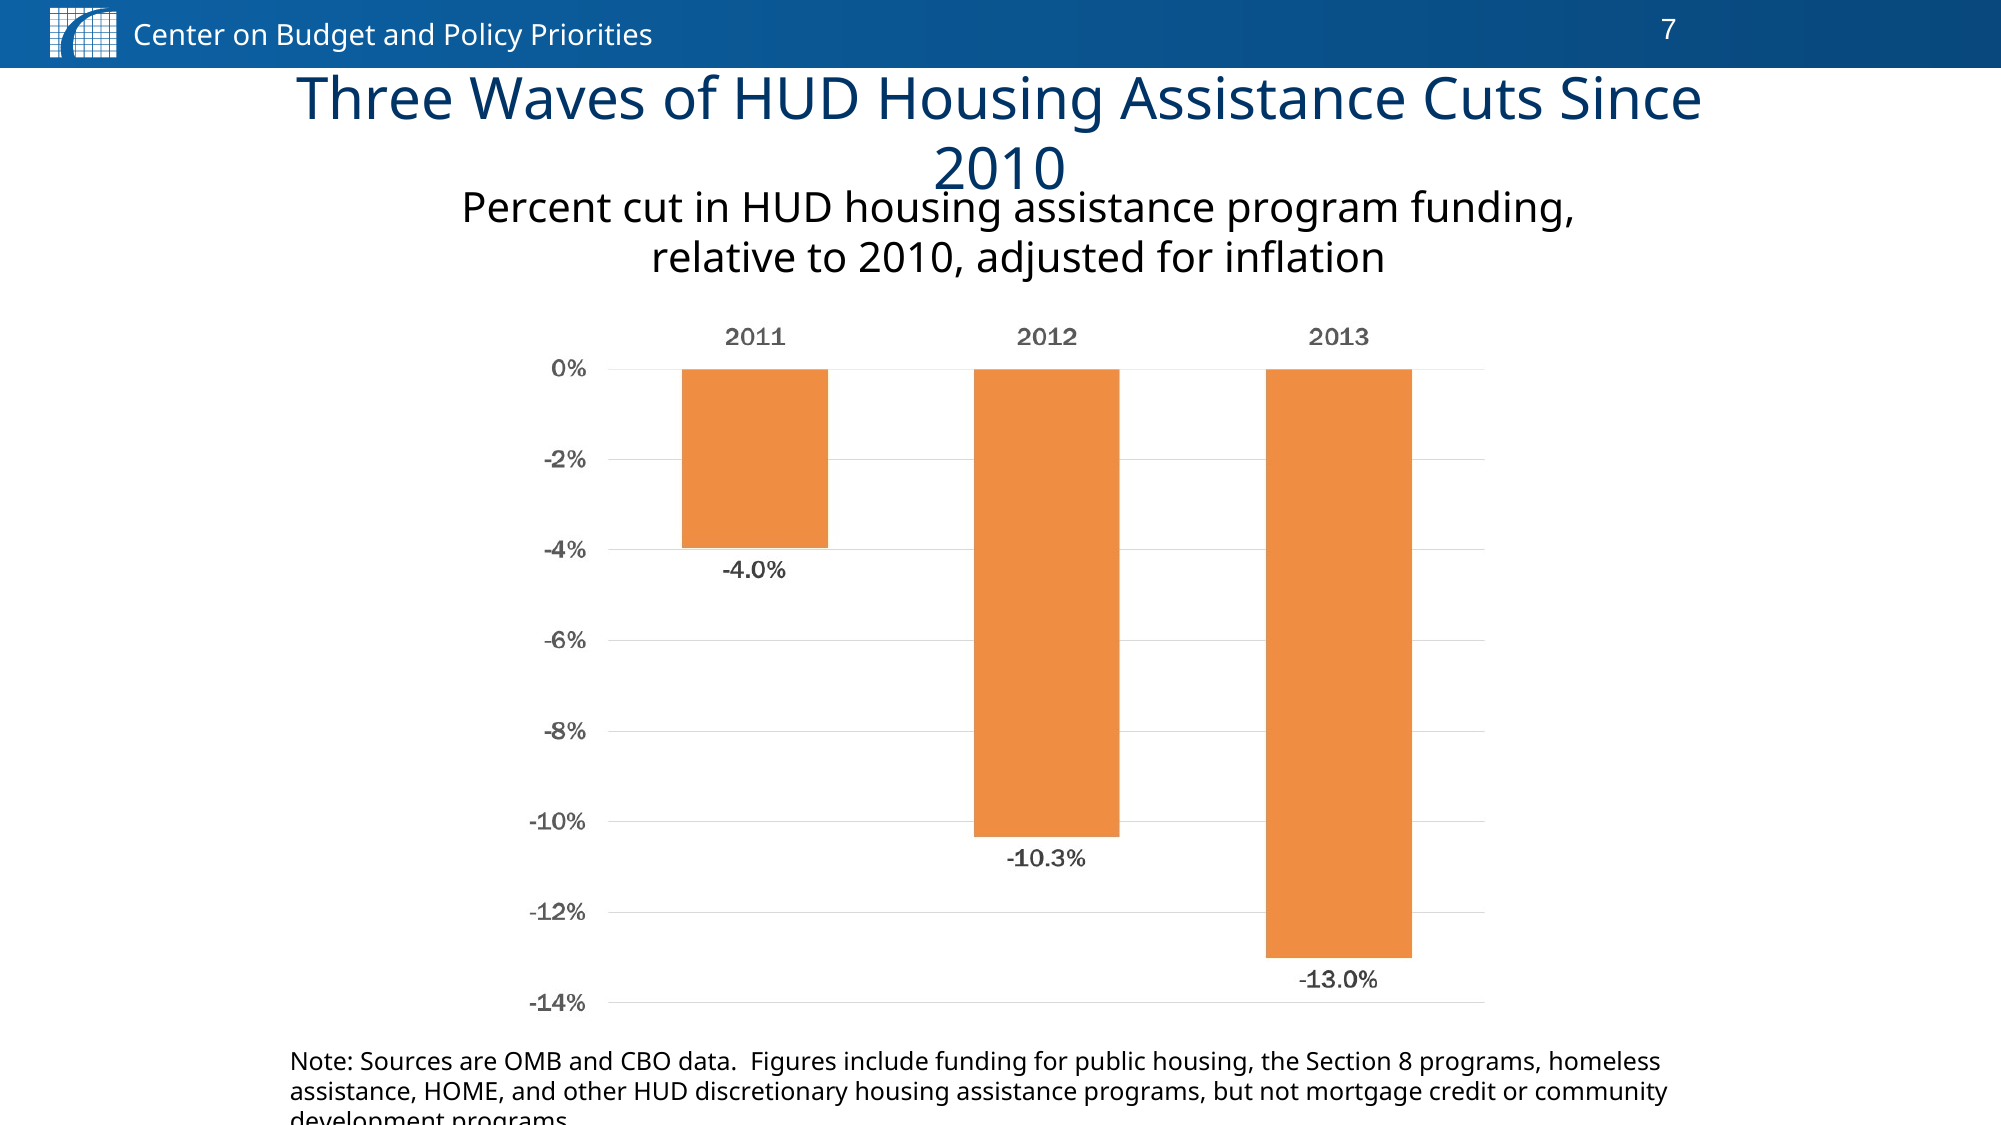

Three Waves of HUD Housing Assistance Cuts Since 2010
Percent cut in HUD housing assistance program funding,
relative to 2010, adjusted for inflation
Note: Sources are OMB and CBO data. Figures include funding for public housing, the Section 8 programs, homeless assistance, HOME, and other HUD discretionary housing assistance programs, but not mortgage credit or community development programs.